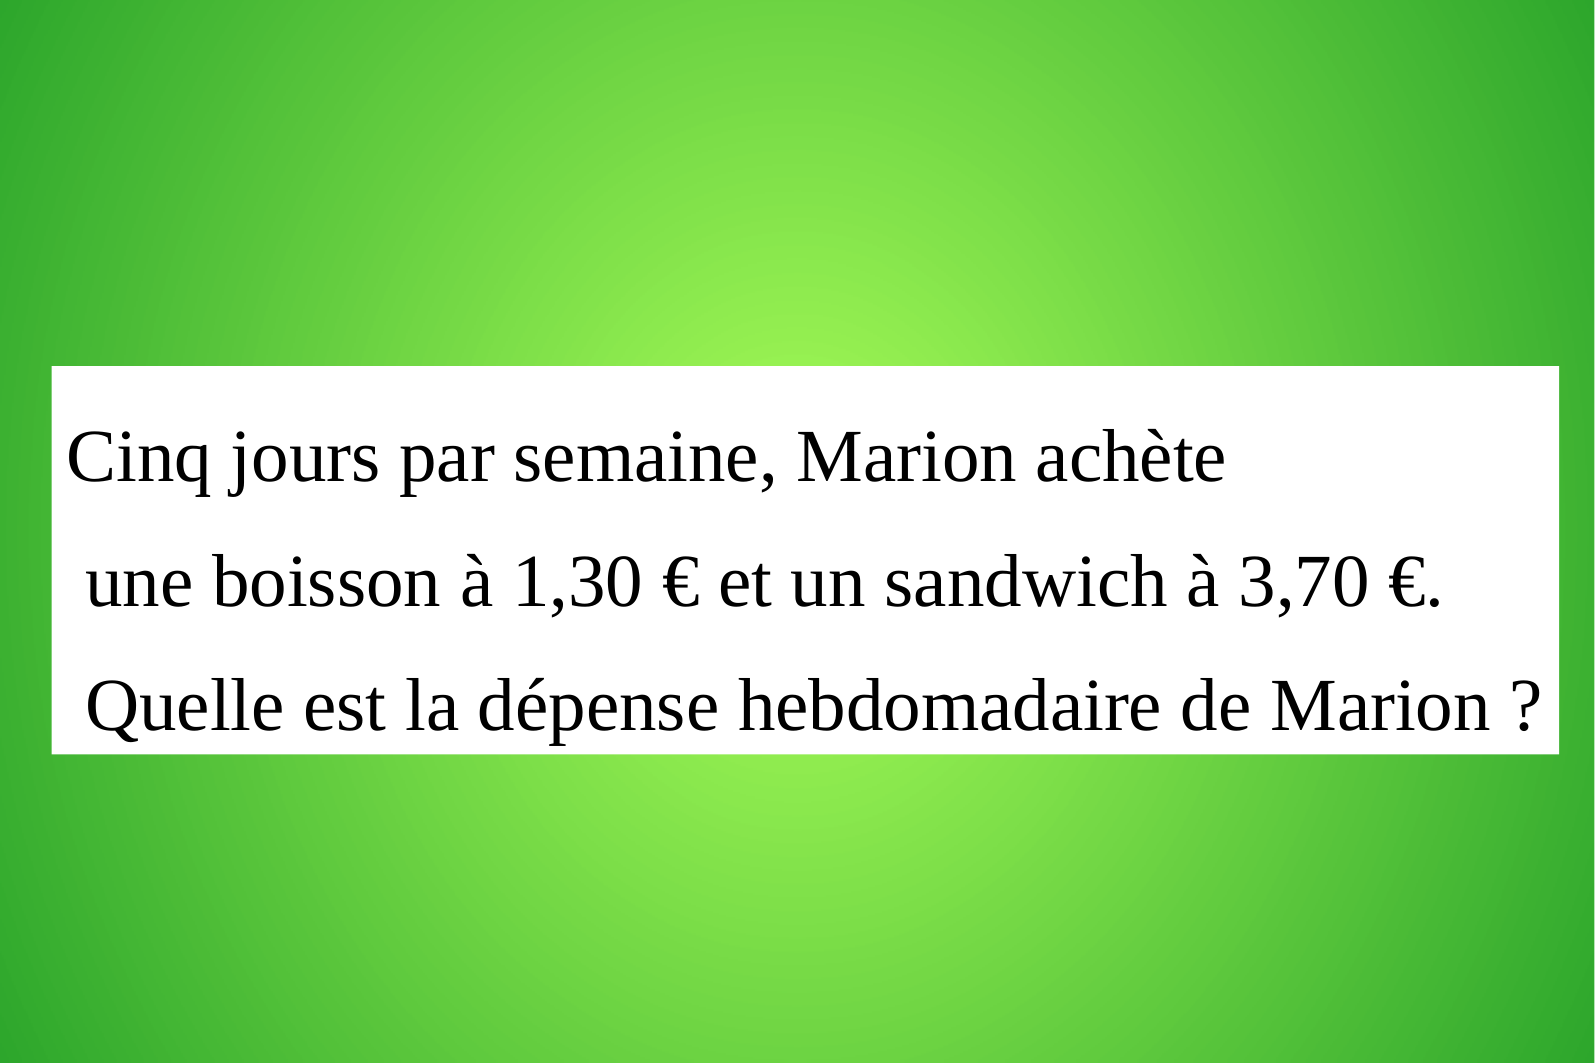

Cinq jours par semaine, Marion achète
 une boisson à 1,30 € et un sandwich à 3,70 €.
 Quelle est la dépense hebdomadaire de Marion ?